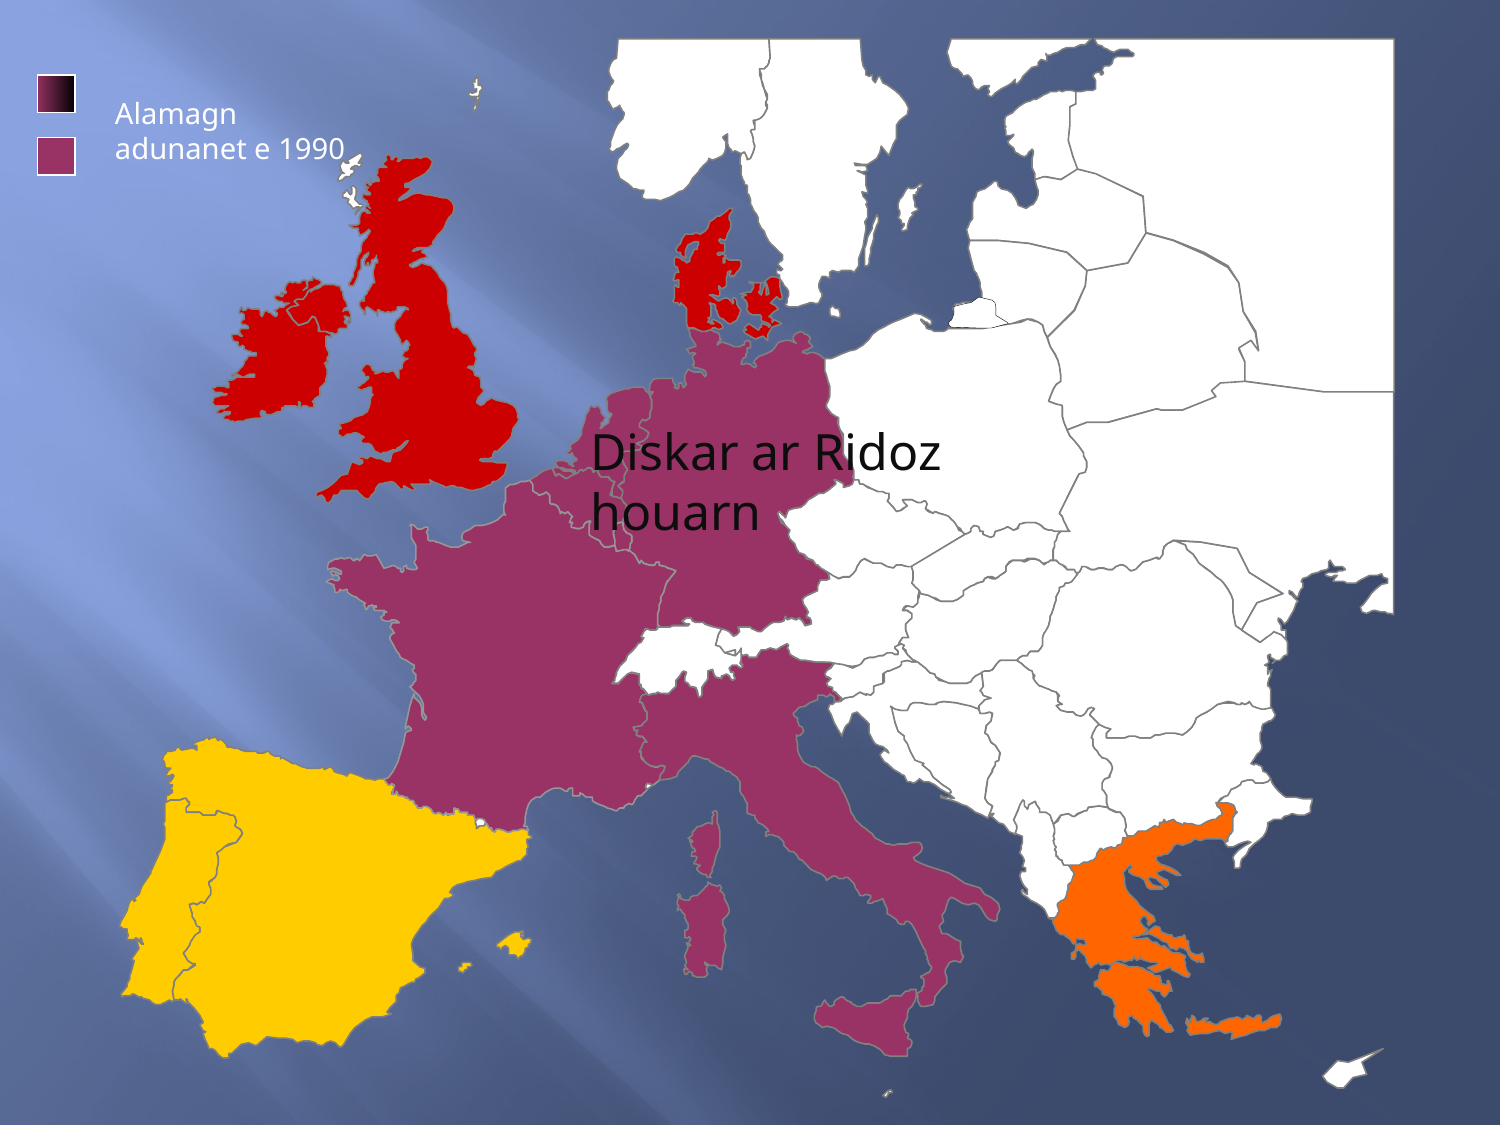

Alamagn adunanet e 1990
Diskar ar Ridoz houarn